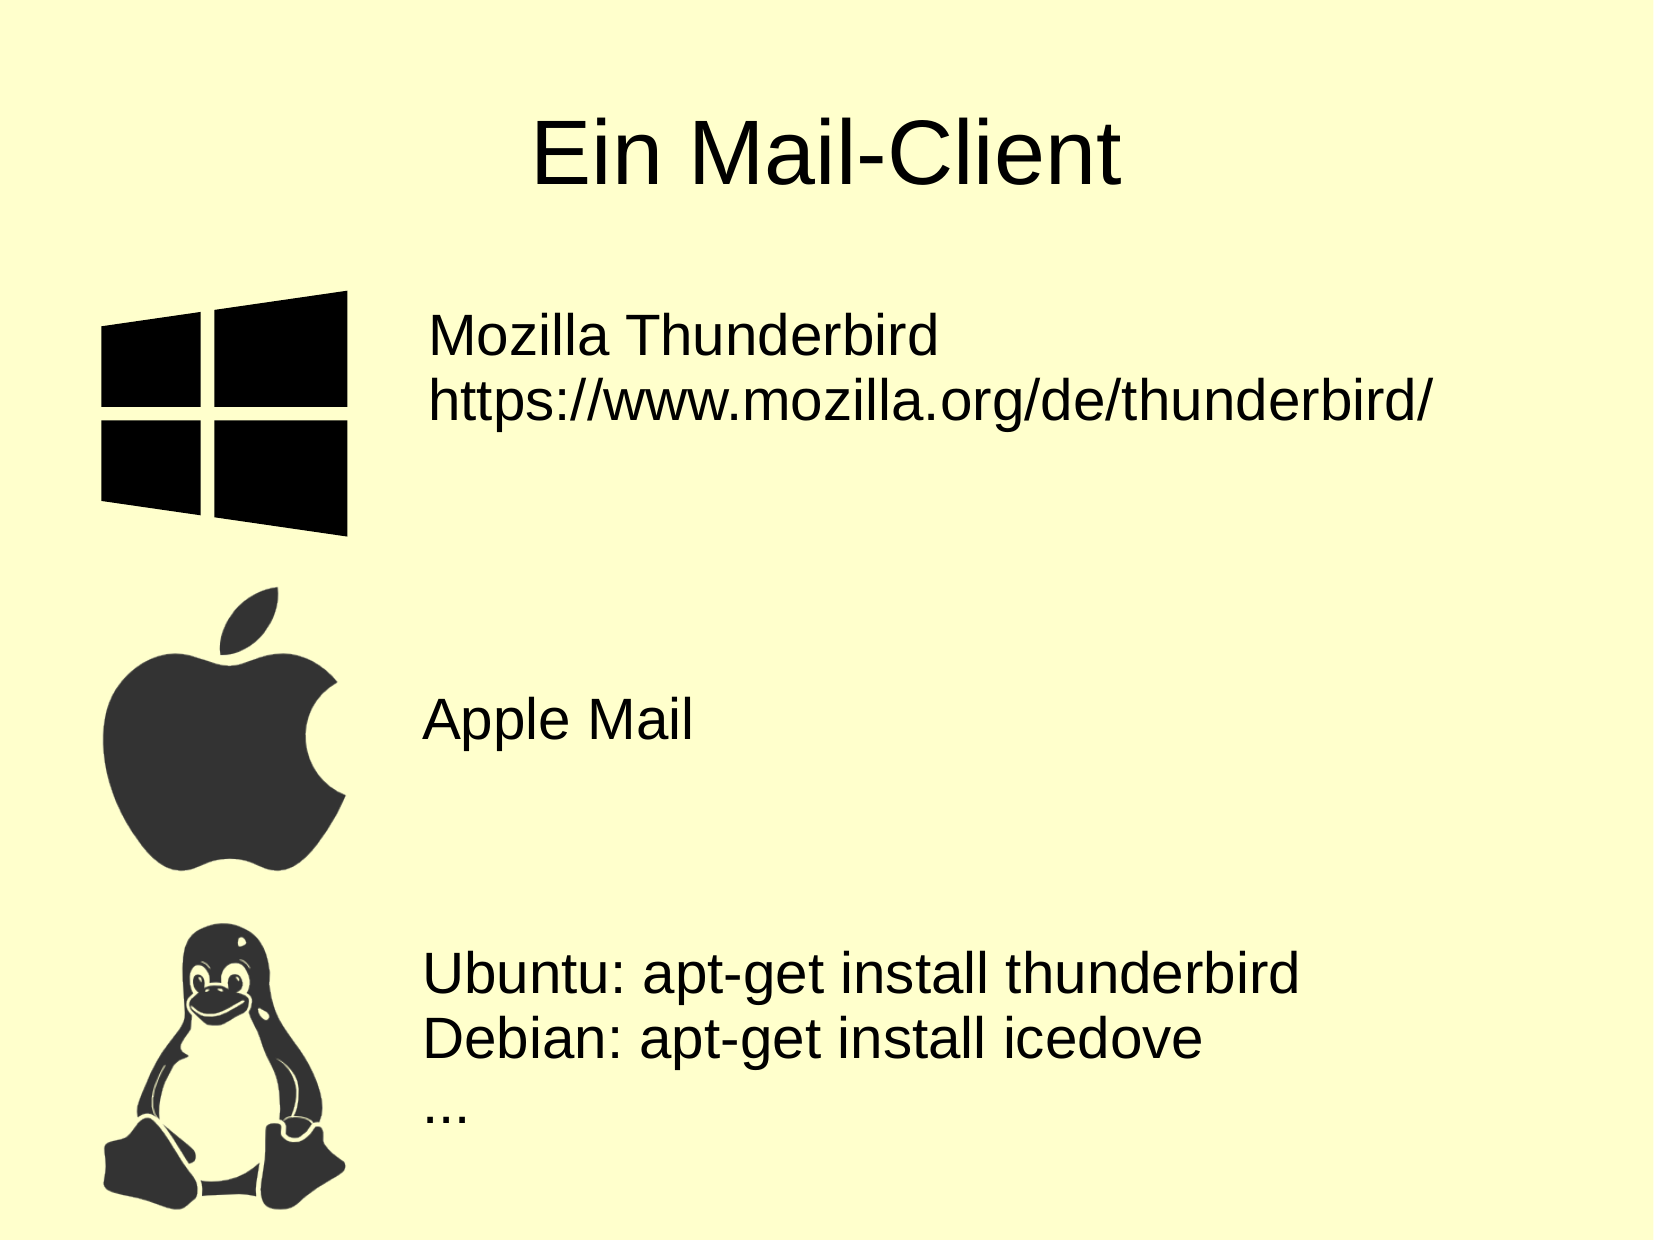

# Ein Mail-Client
Mozilla Thunderbird
https://www.mozilla.org/de/thunderbird/
Apple Mail
Ubuntu: apt-get install thunderbird
Debian: apt-get install icedove
...